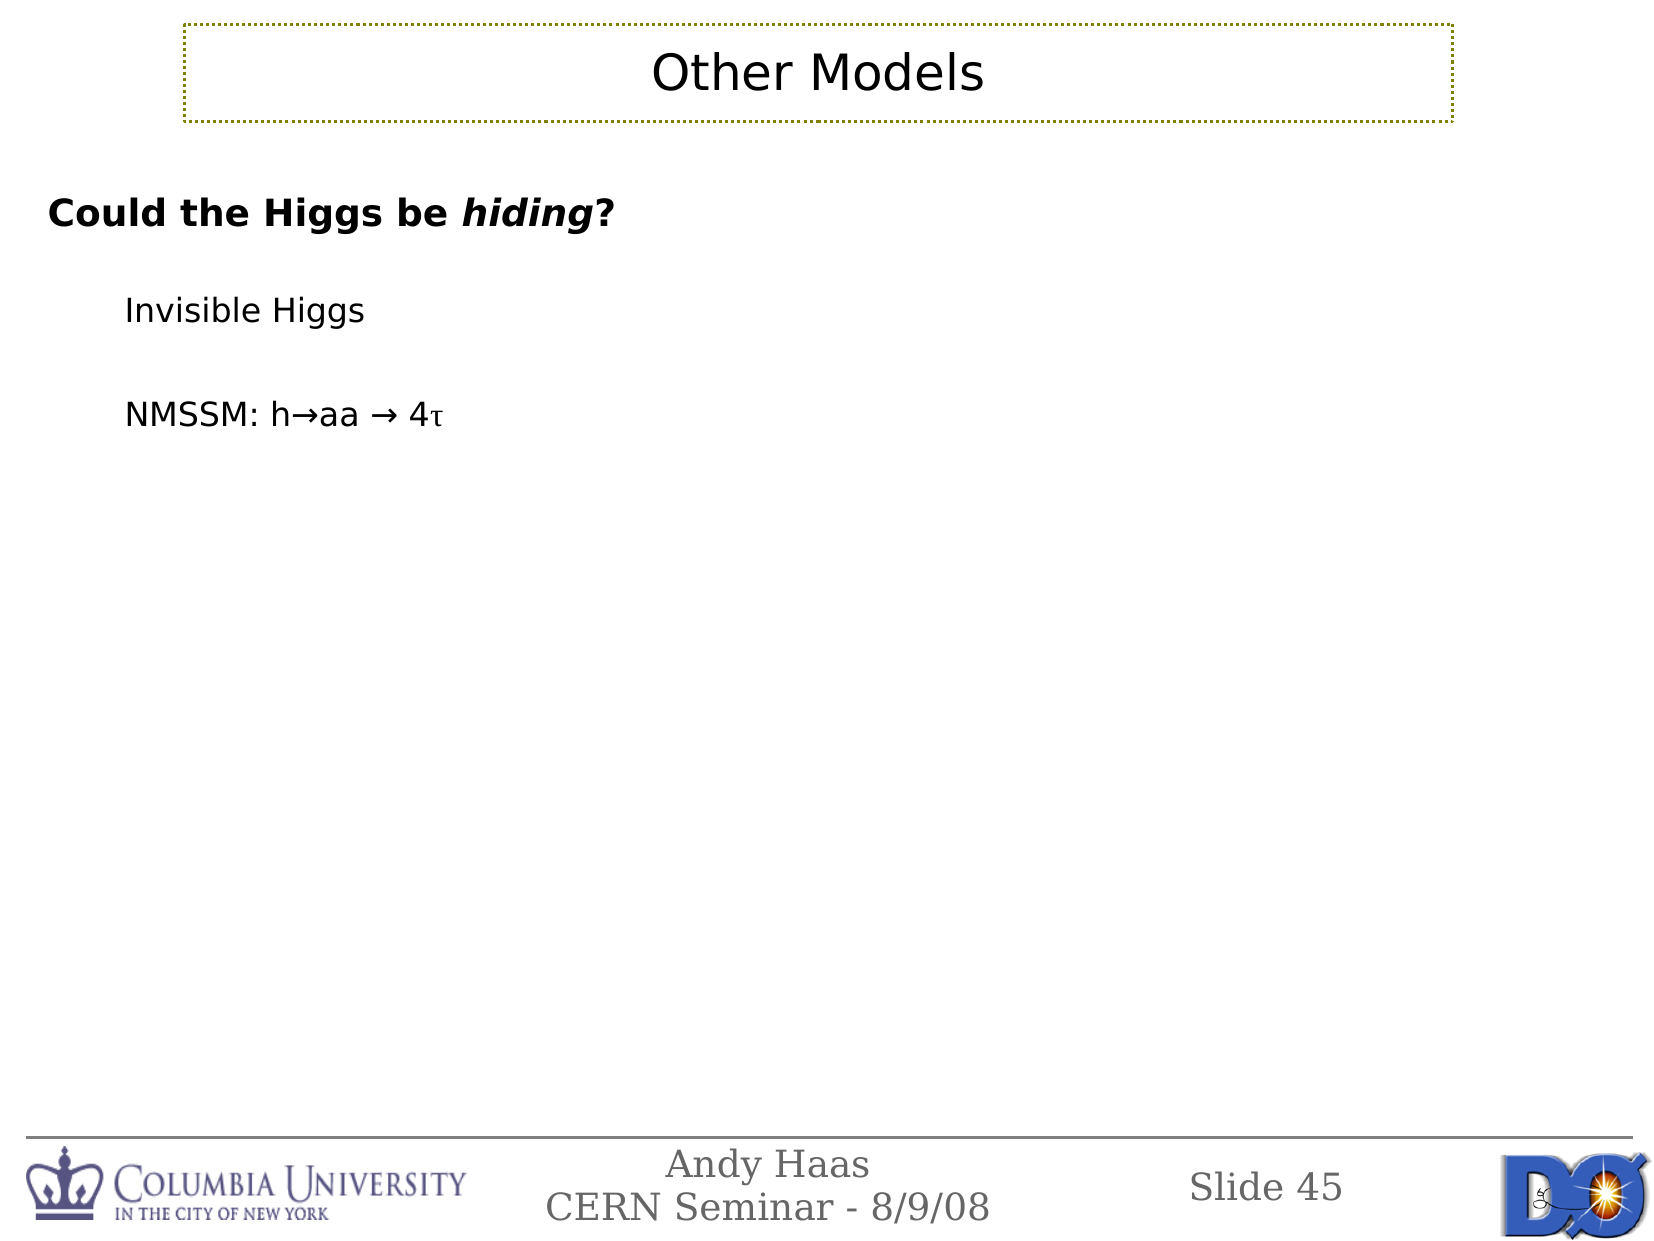

# Other Models
Could the Higgs be hiding?
Invisible Higgs
NMSSM: h→aa → 4τ